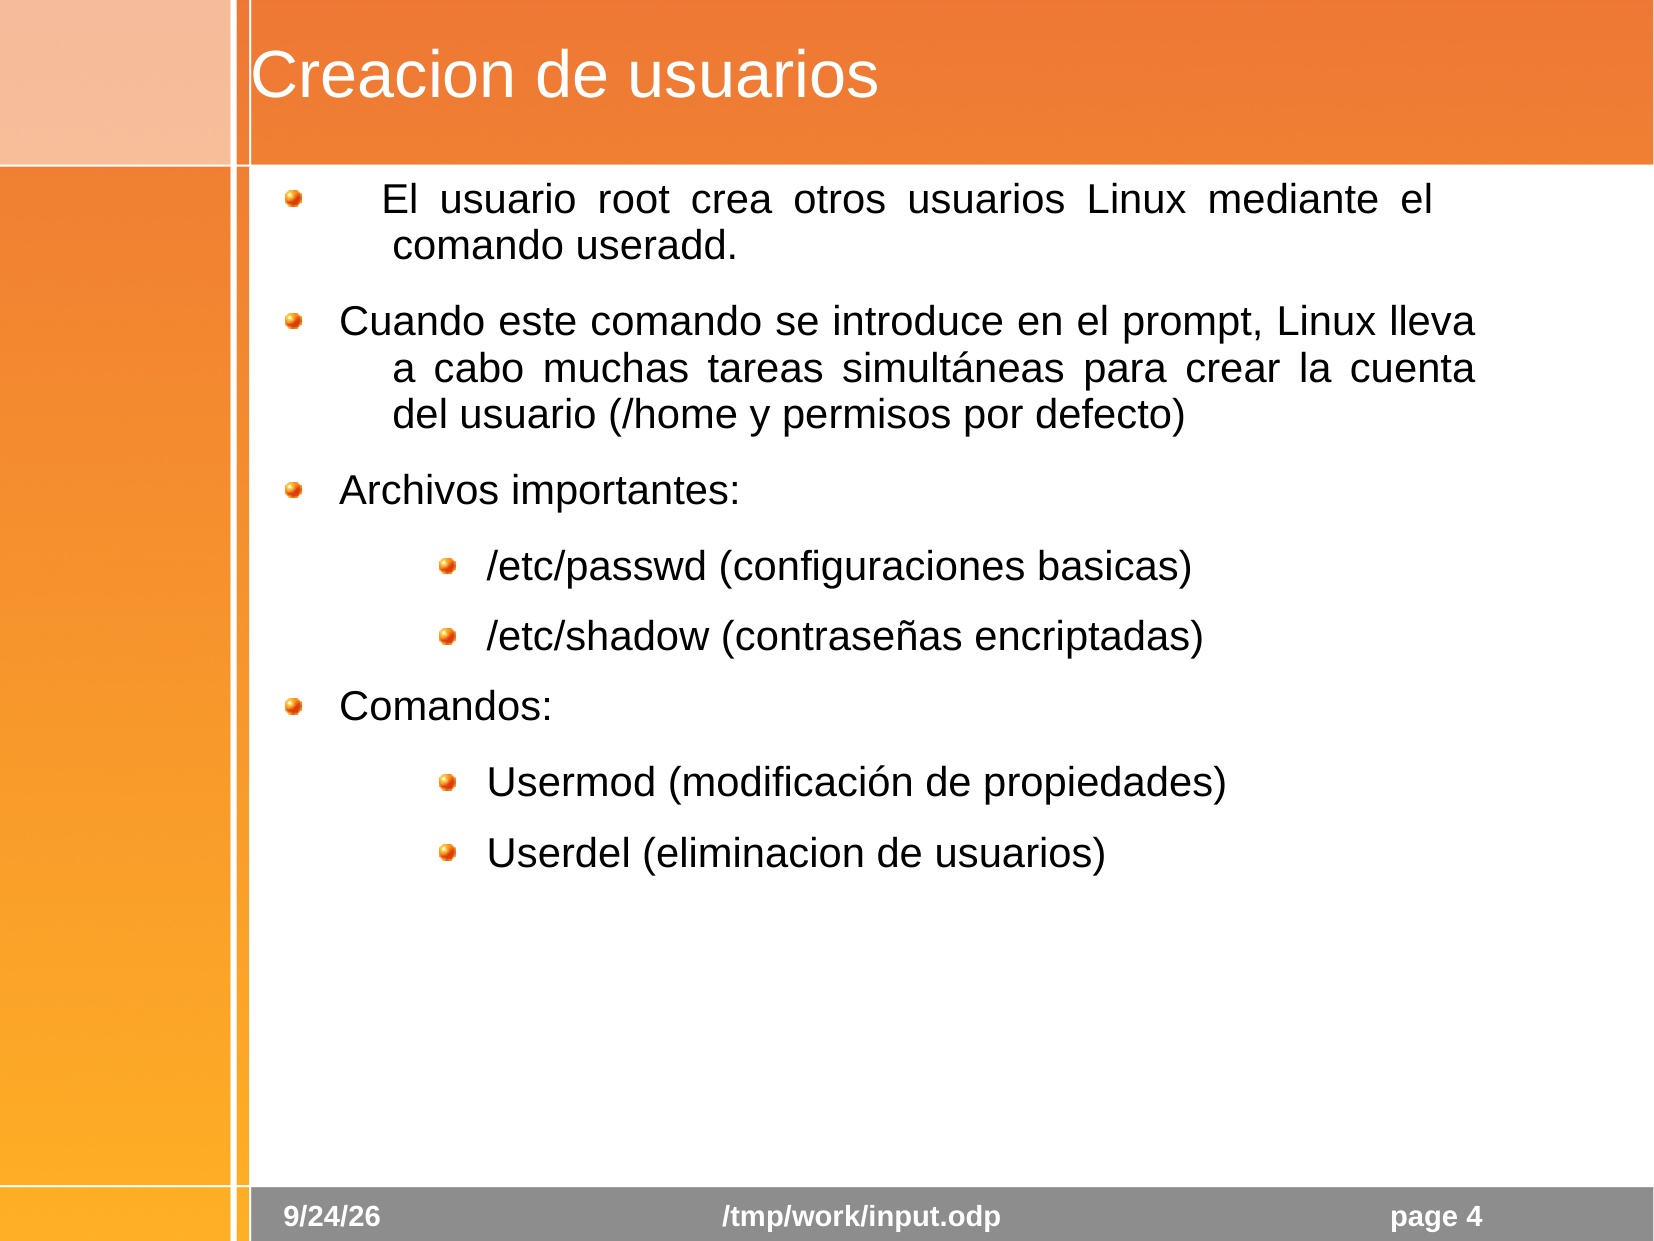

# Creacion de usuarios
 El usuario root crea otros usuarios Linux mediante el comando useradd.
Cuando este comando se introduce en el prompt, Linux lleva a cabo muchas tareas simultáneas para crear la cuenta del usuario (/home y permisos por defecto)
Archivos importantes:
/etc/passwd (configuraciones basicas)
/etc/shadow (contraseñas encriptadas)
Comandos:
Usermod (modificación de propiedades)
Userdel (eliminacion de usuarios)